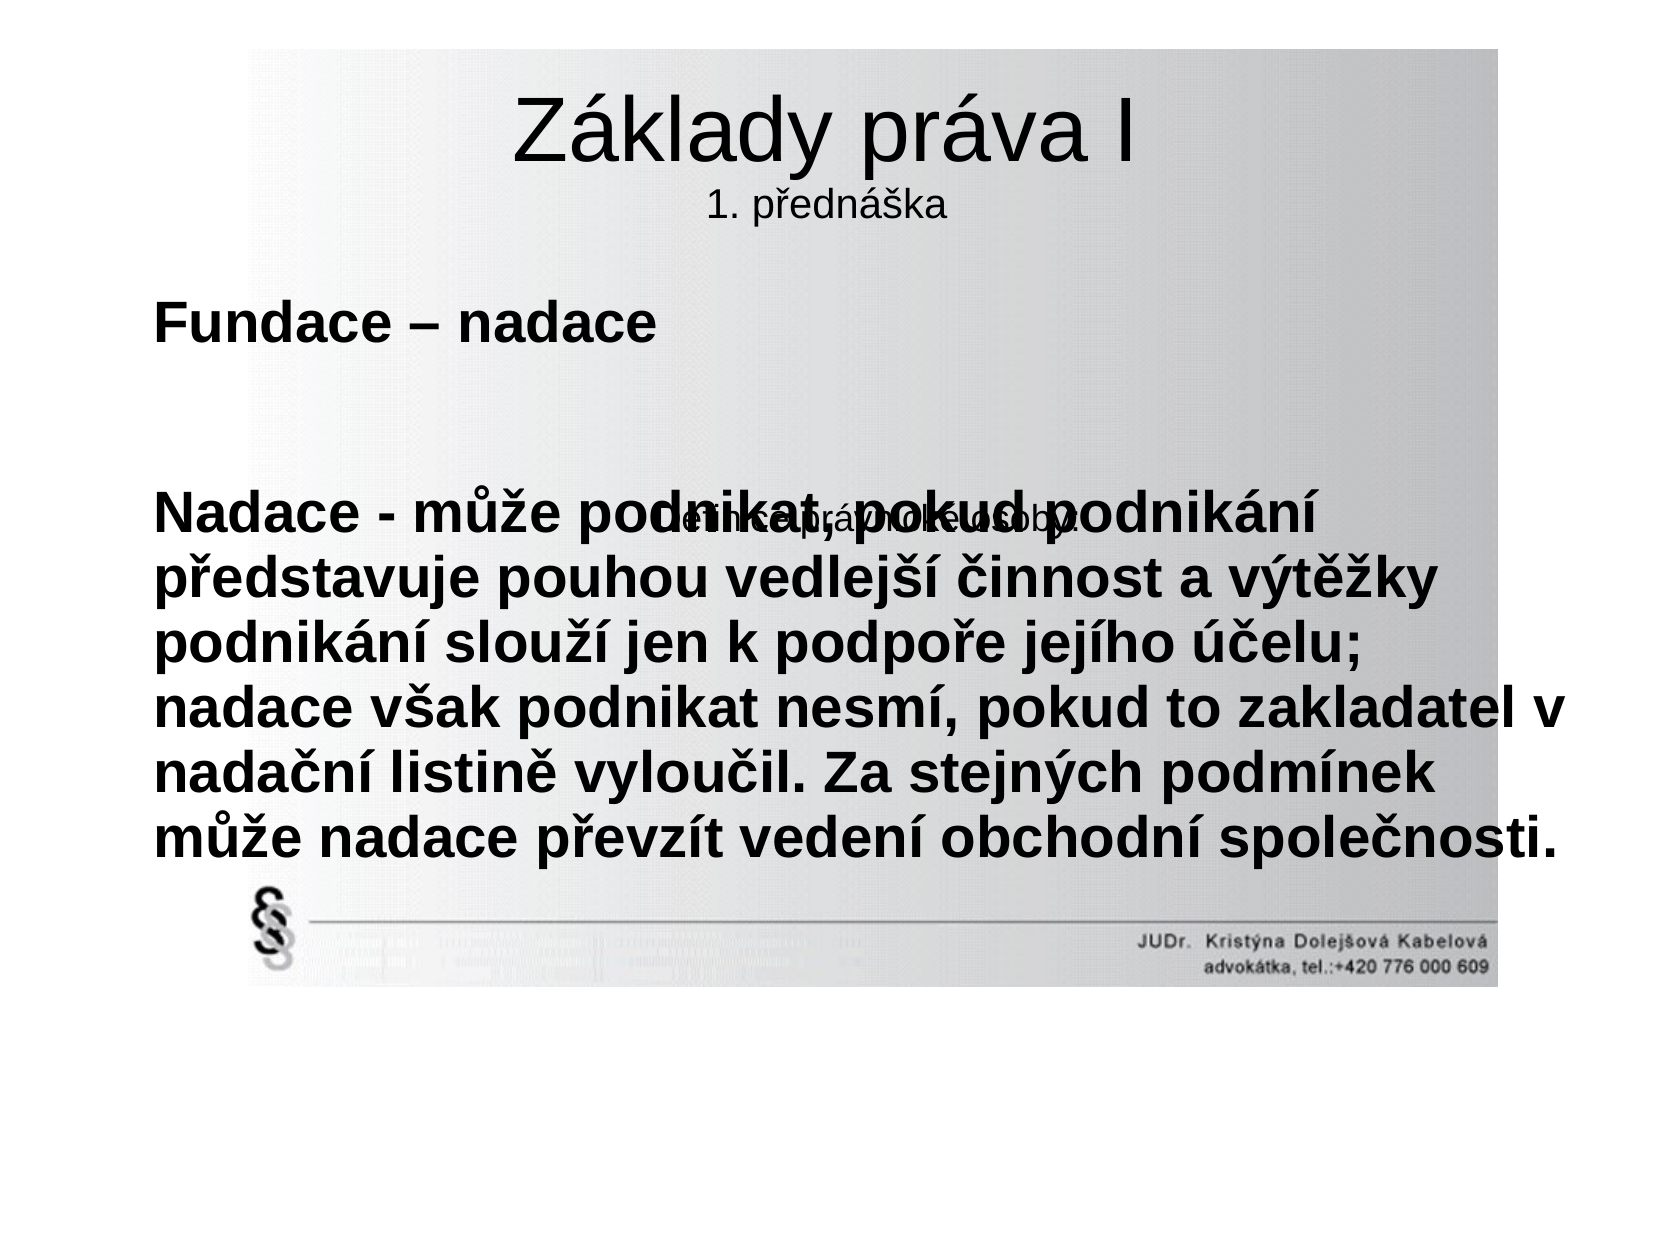

# Základy práva I 1. přednáška
Fundace – nadace
Nadace - může podnikat, pokud podnikání představuje pouhou vedlejší činnost a výtěžky podnikání slouží jen k podpoře jejího účelu; nadace však podnikat nesmí, pokud to zakladatel v nadační listině vyloučil. Za stejných podmínek může nadace převzít vedení obchodní společnosti.